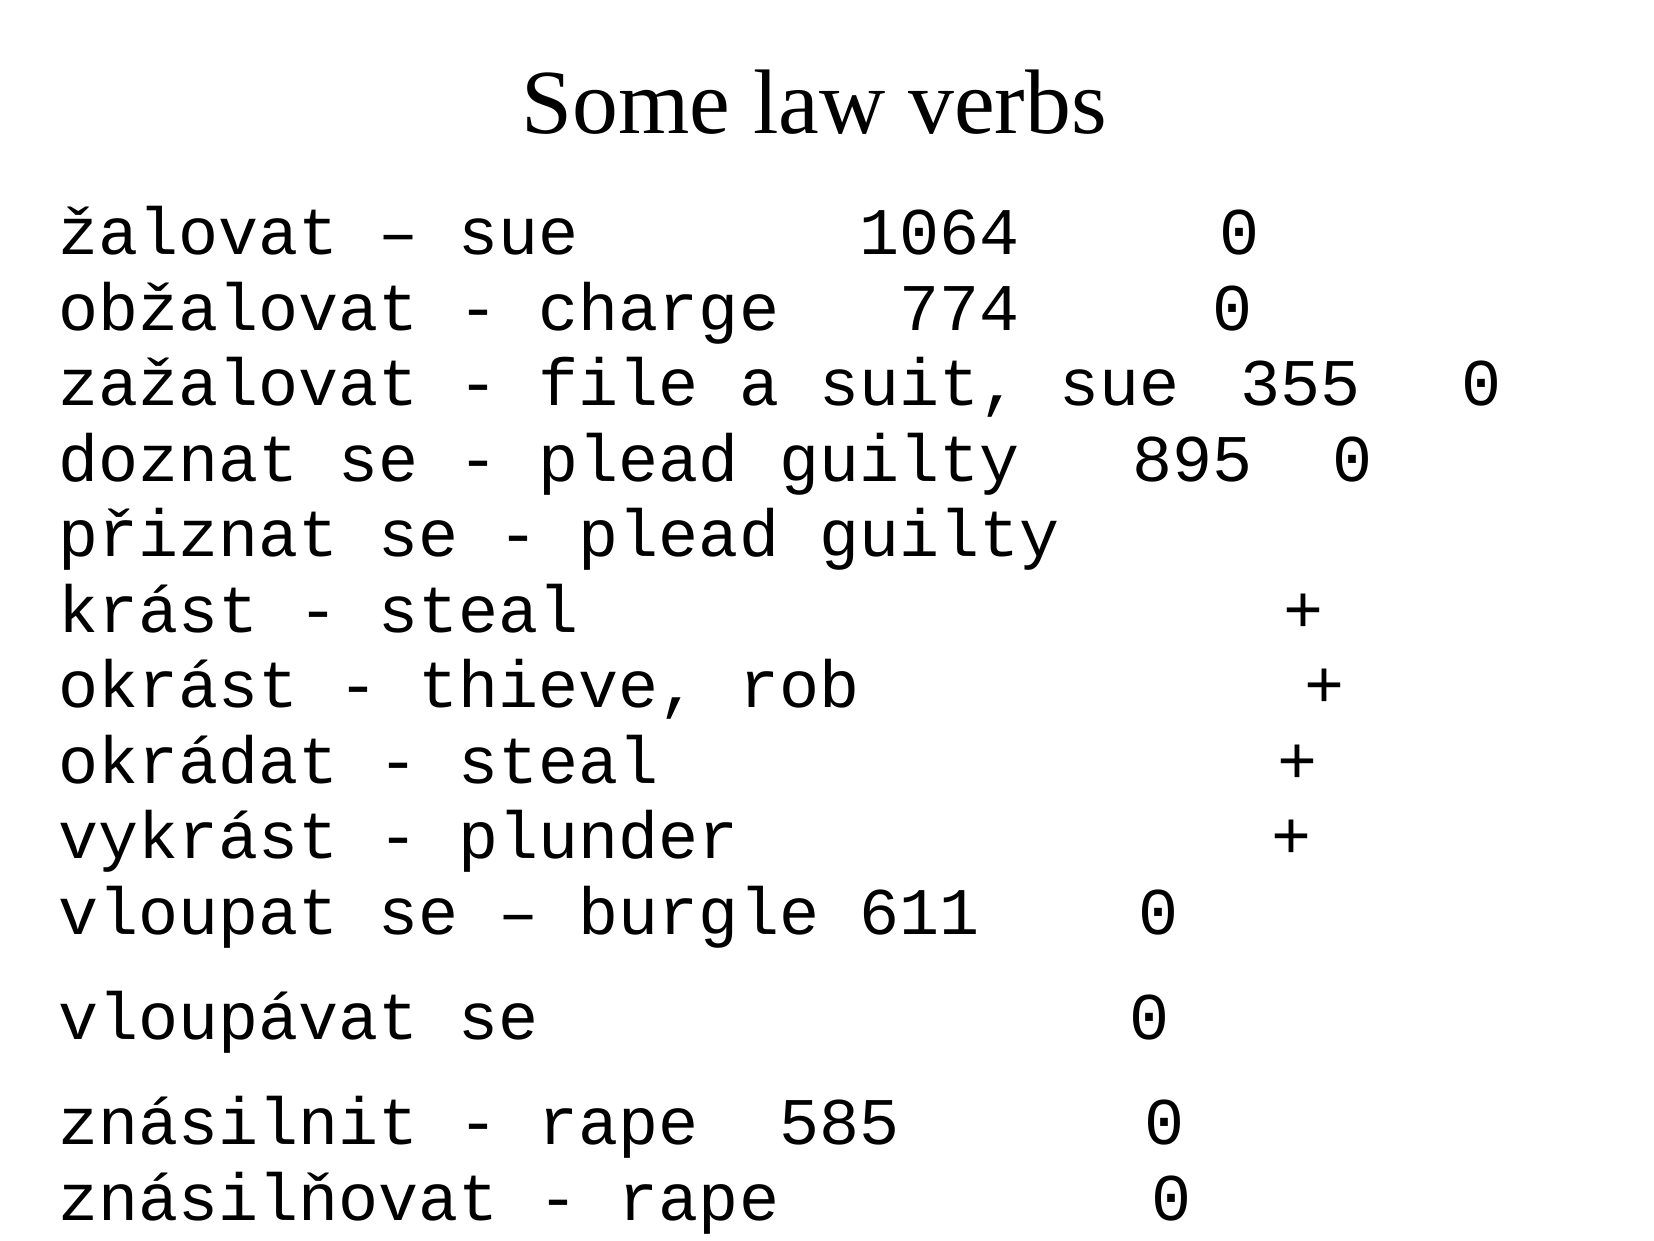

# Some law verbs
žalovat – sue 1064 0	 obžalovat - charge 774	 0 zažalovat - file a suit, sue	355 	0 doznat se - plead guilty	 895 0 přiznat se - plead guilty	 krást - steal		 + okrást - thieve, rob		 + okrádat - steal		 + vykrást - plunder		 + vloupat se – burgle 611	 0
vloupávat se		 0
znásilnit - rape 585	 0 znásilňovat - rape		 0